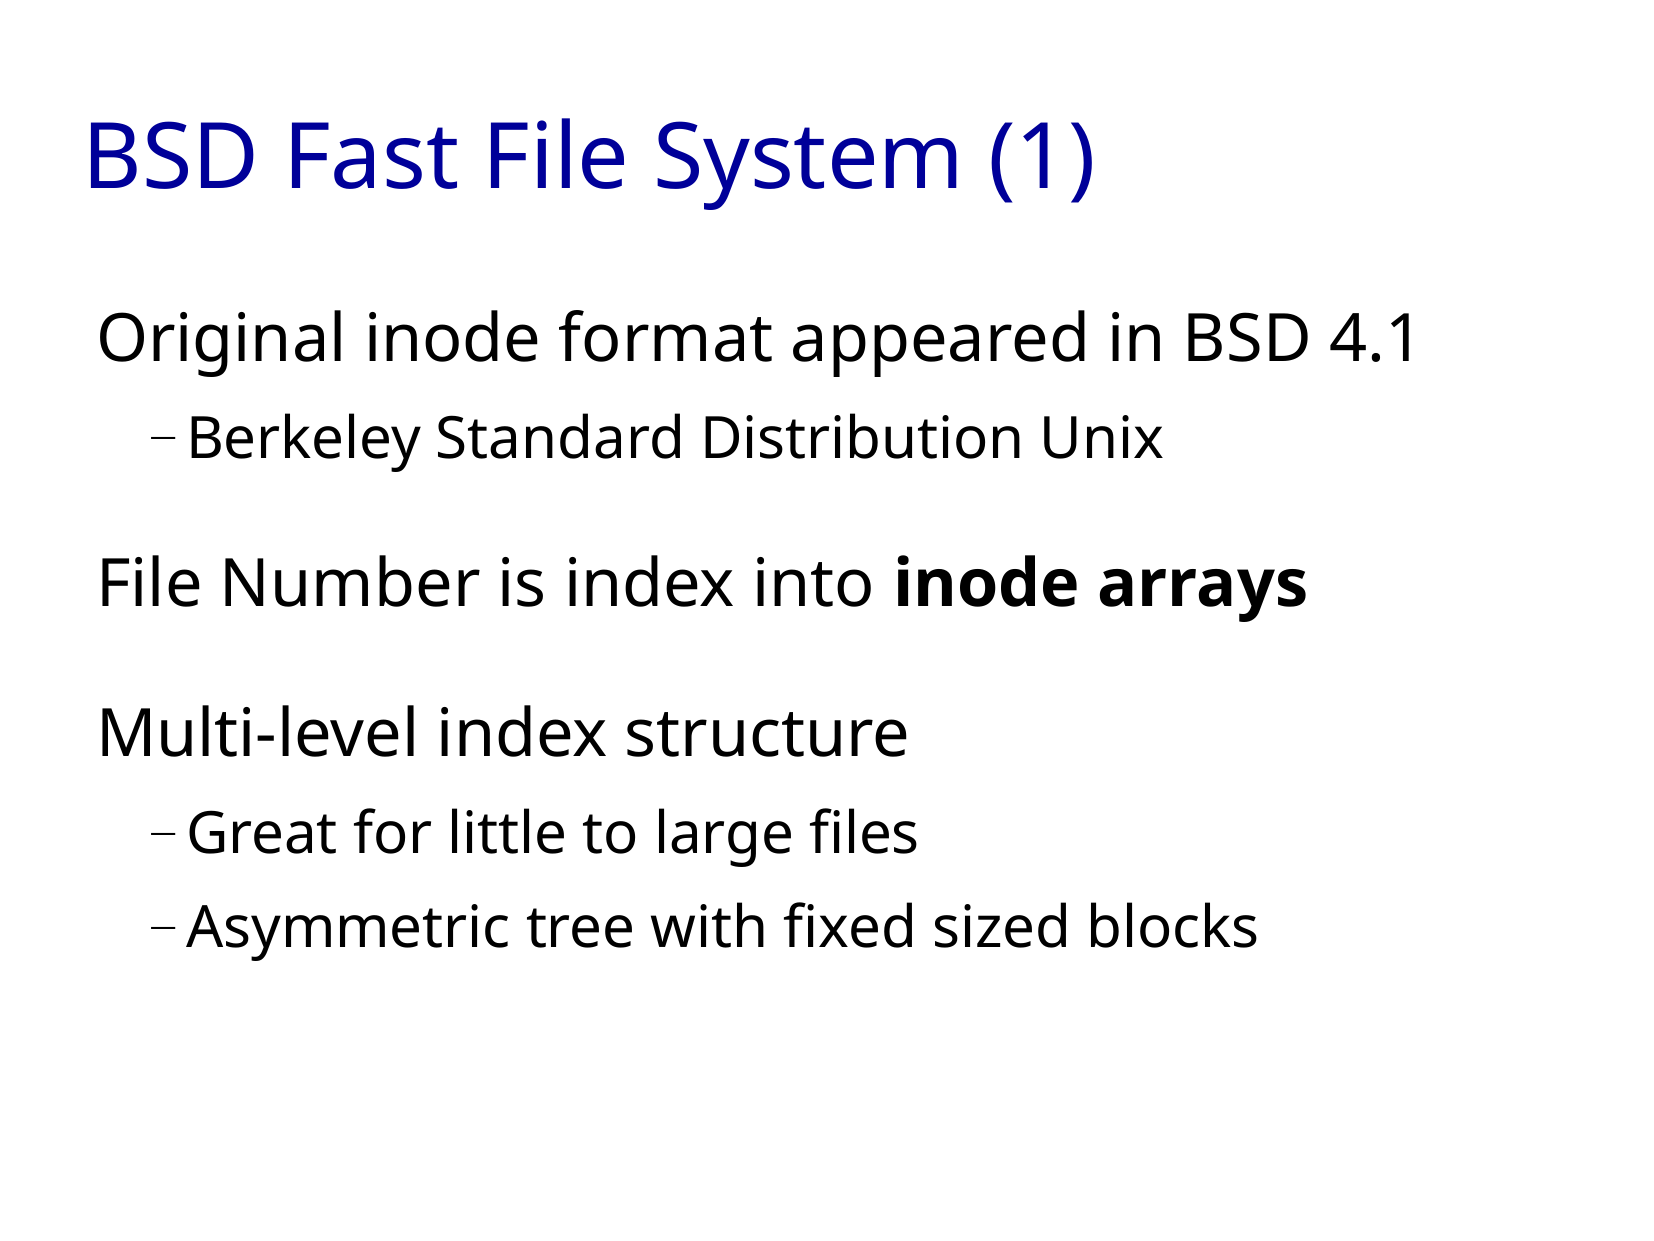

# BSD Fast File System (1)
Original inode format appeared in BSD 4.1
Berkeley Standard Distribution Unix
File Number is index into inode arrays
Multi-level index structure
Great for little to large files
Asymmetric tree with fixed sized blocks